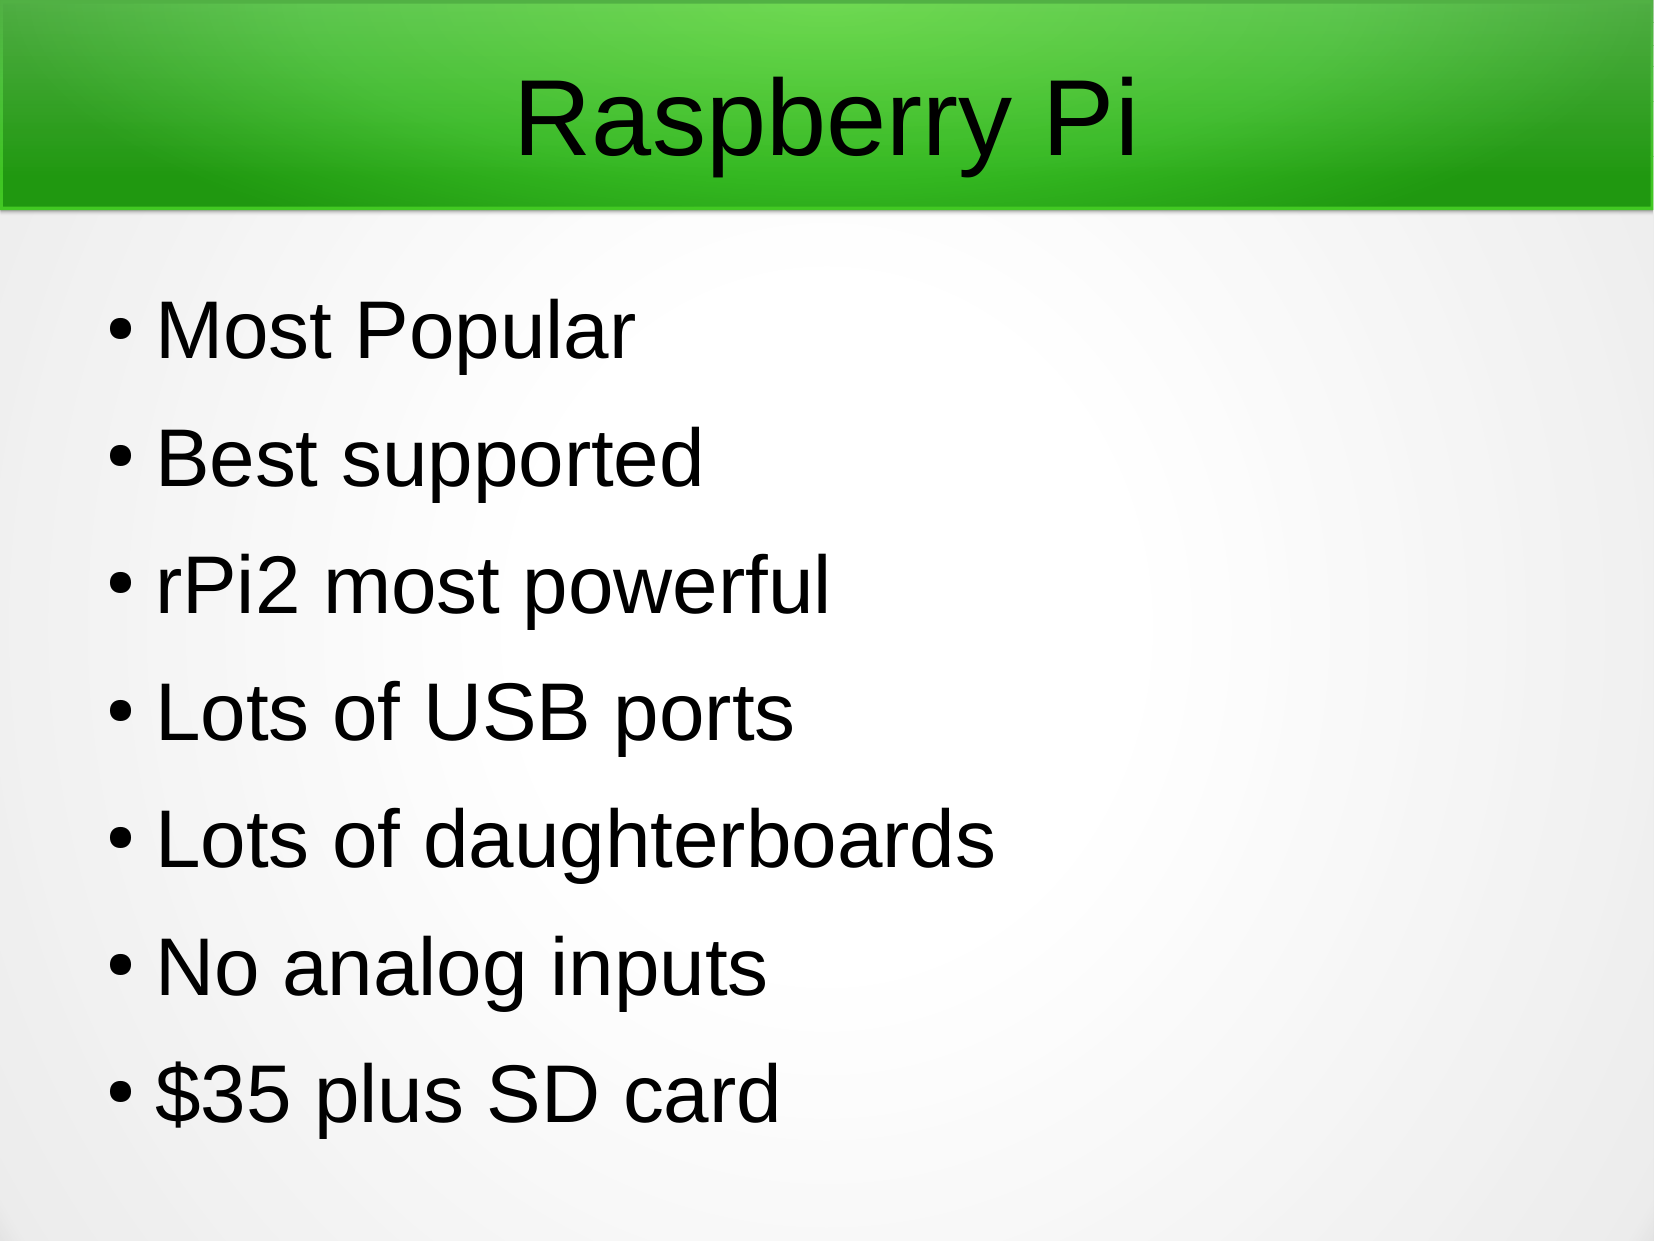

# Raspberry Pi
Most Popular
Best supported
rPi2 most powerful
Lots of USB ports
Lots of daughterboards
No analog inputs
$35 plus SD card